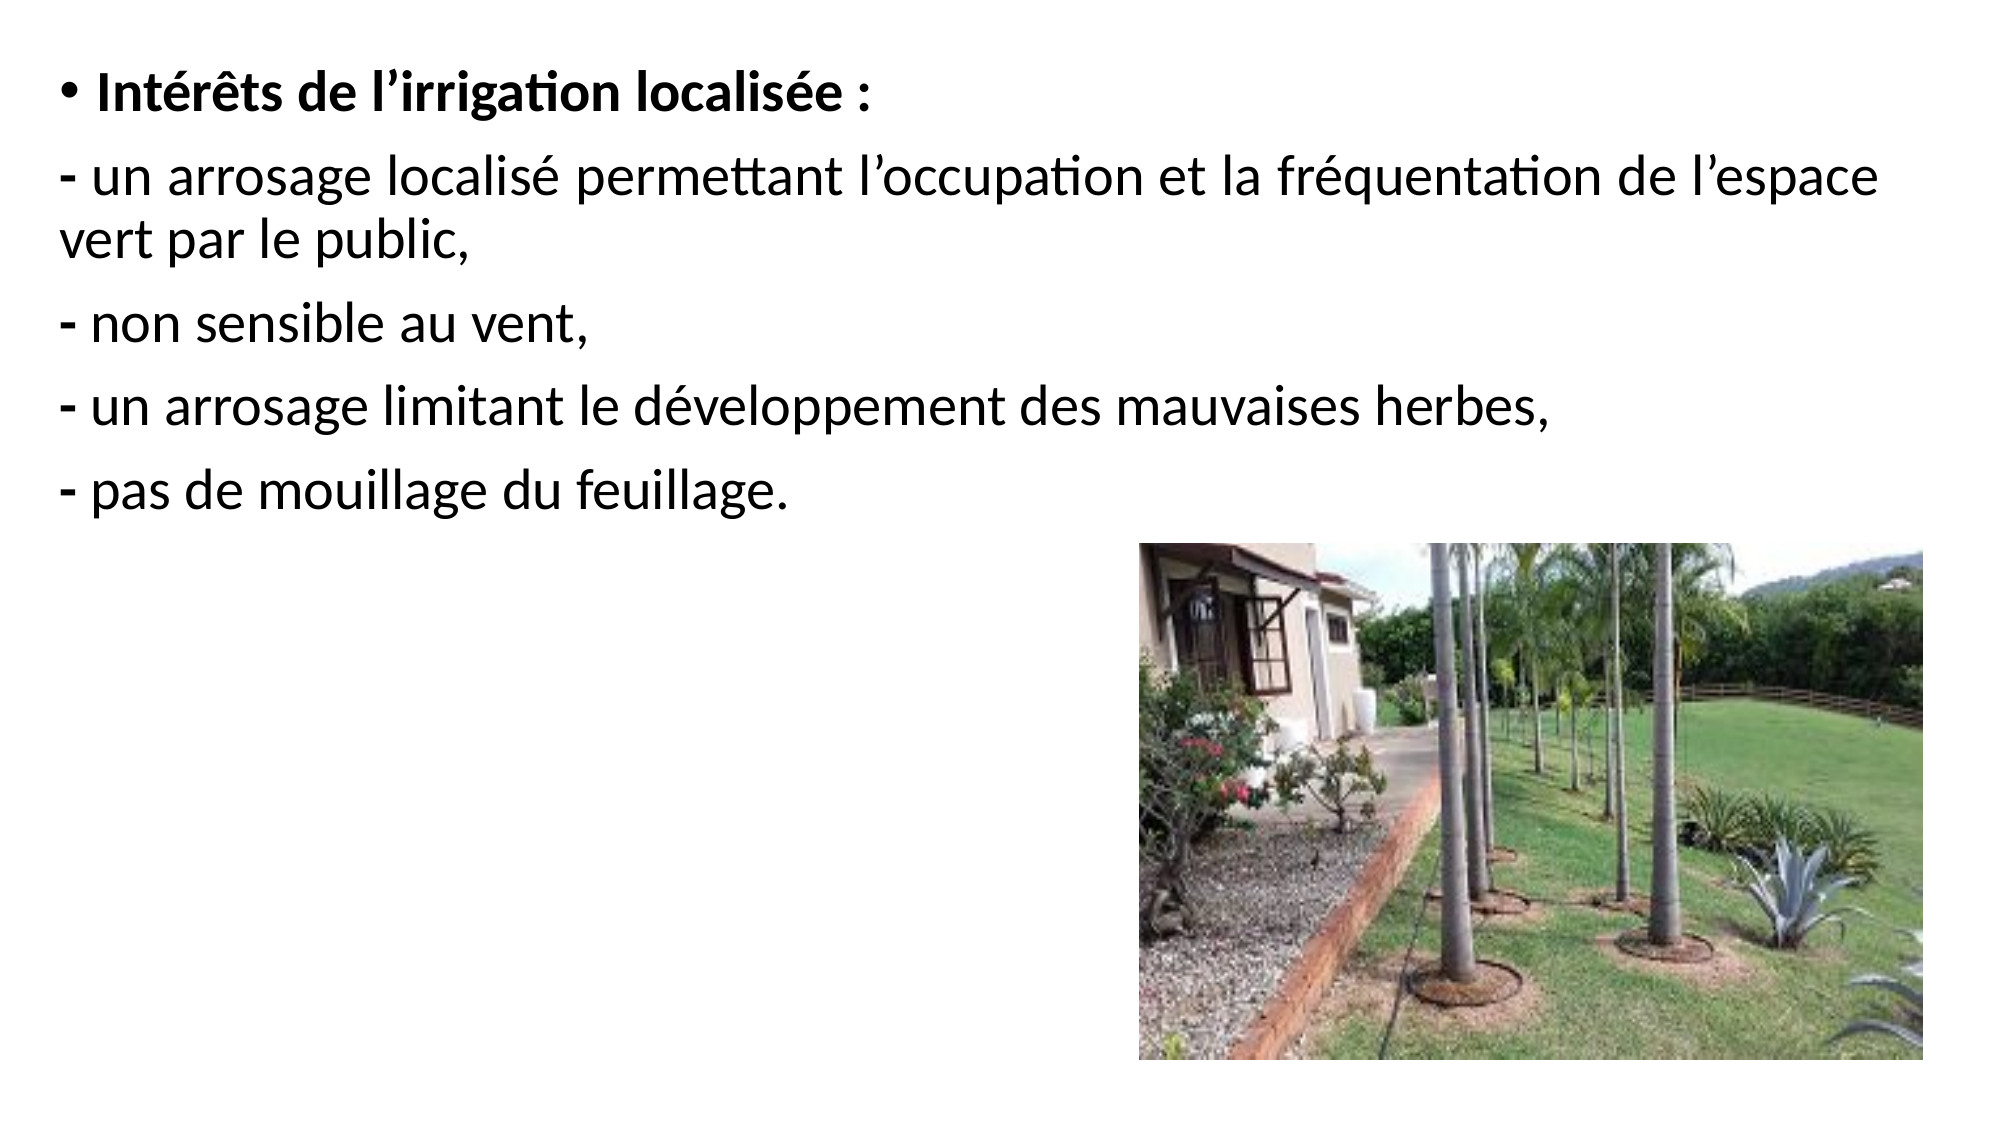

# Intérêts de l’irrigation localisée :
- un arrosage localisé permettant l’occupation et la fréquentation de l’espace vert par le public,
- non sensible au vent,
- un arrosage limitant le développement des mauvaises herbes,
- pas de mouillage du feuillage.